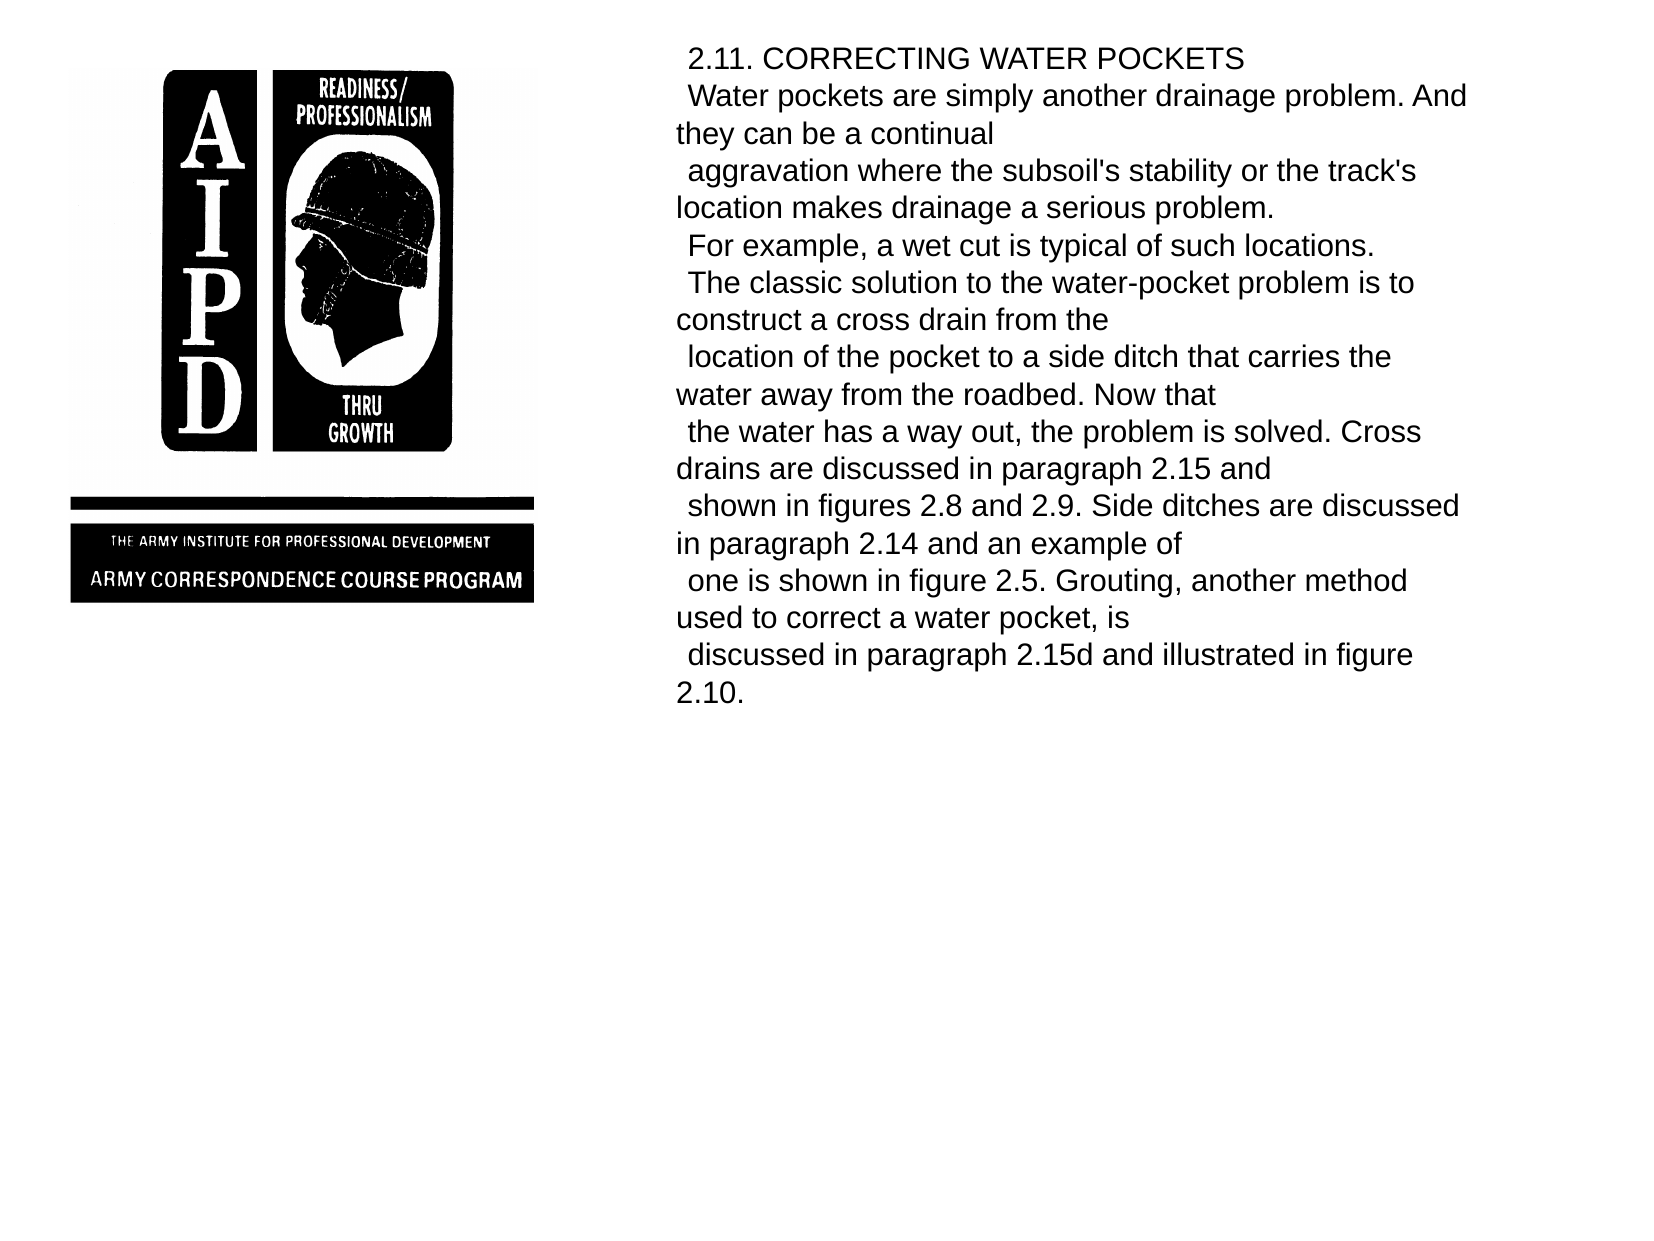

2.11. CORRECTING WATER POCKETS
Water pockets are simply another drainage problem. And they can be a continual
aggravation where the subsoil's stability or the track's location makes drainage a serious problem.
For example, a wet cut is typical of such locations.
The classic solution to the water-pocket problem is to construct a cross drain from the
location of the pocket to a side ditch that carries the water away from the roadbed. Now that
the water has a way out, the problem is solved. Cross drains are discussed in paragraph 2.15 and
shown in figures 2.8 and 2.9. Side ditches are discussed in paragraph 2.14 and an example of
one is shown in figure 2.5. Grouting, another method used to correct a water pocket, is
discussed in paragraph 2.15d and illustrated in figure 2.10.